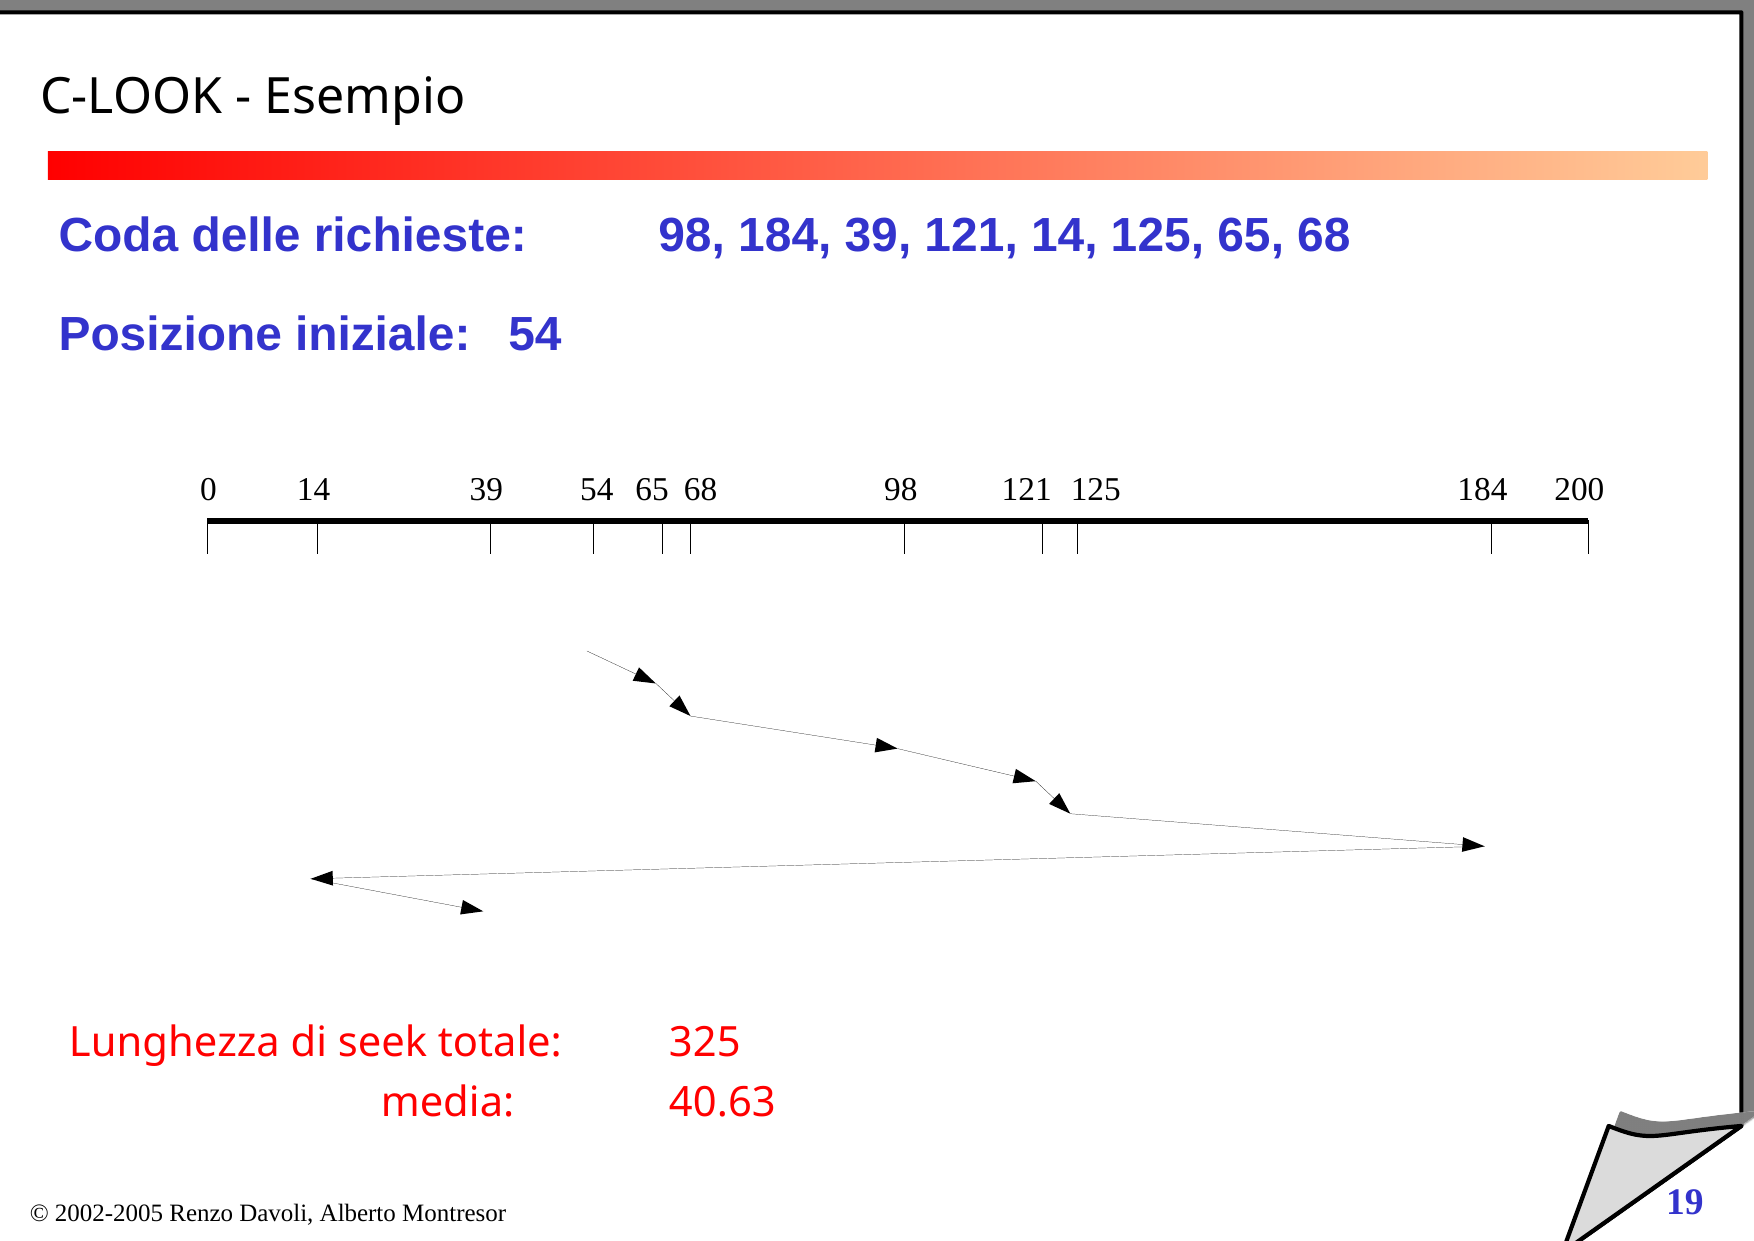

# C-LOOK - Esempio
Coda delle richieste: 	98, 184, 39, 121, 14, 125, 65, 68
Posizione iniziale:	54
0
14
39
54
65
68
98
121
125
184
200
Lunghezza di seek totale:	325
 media: 	40.63